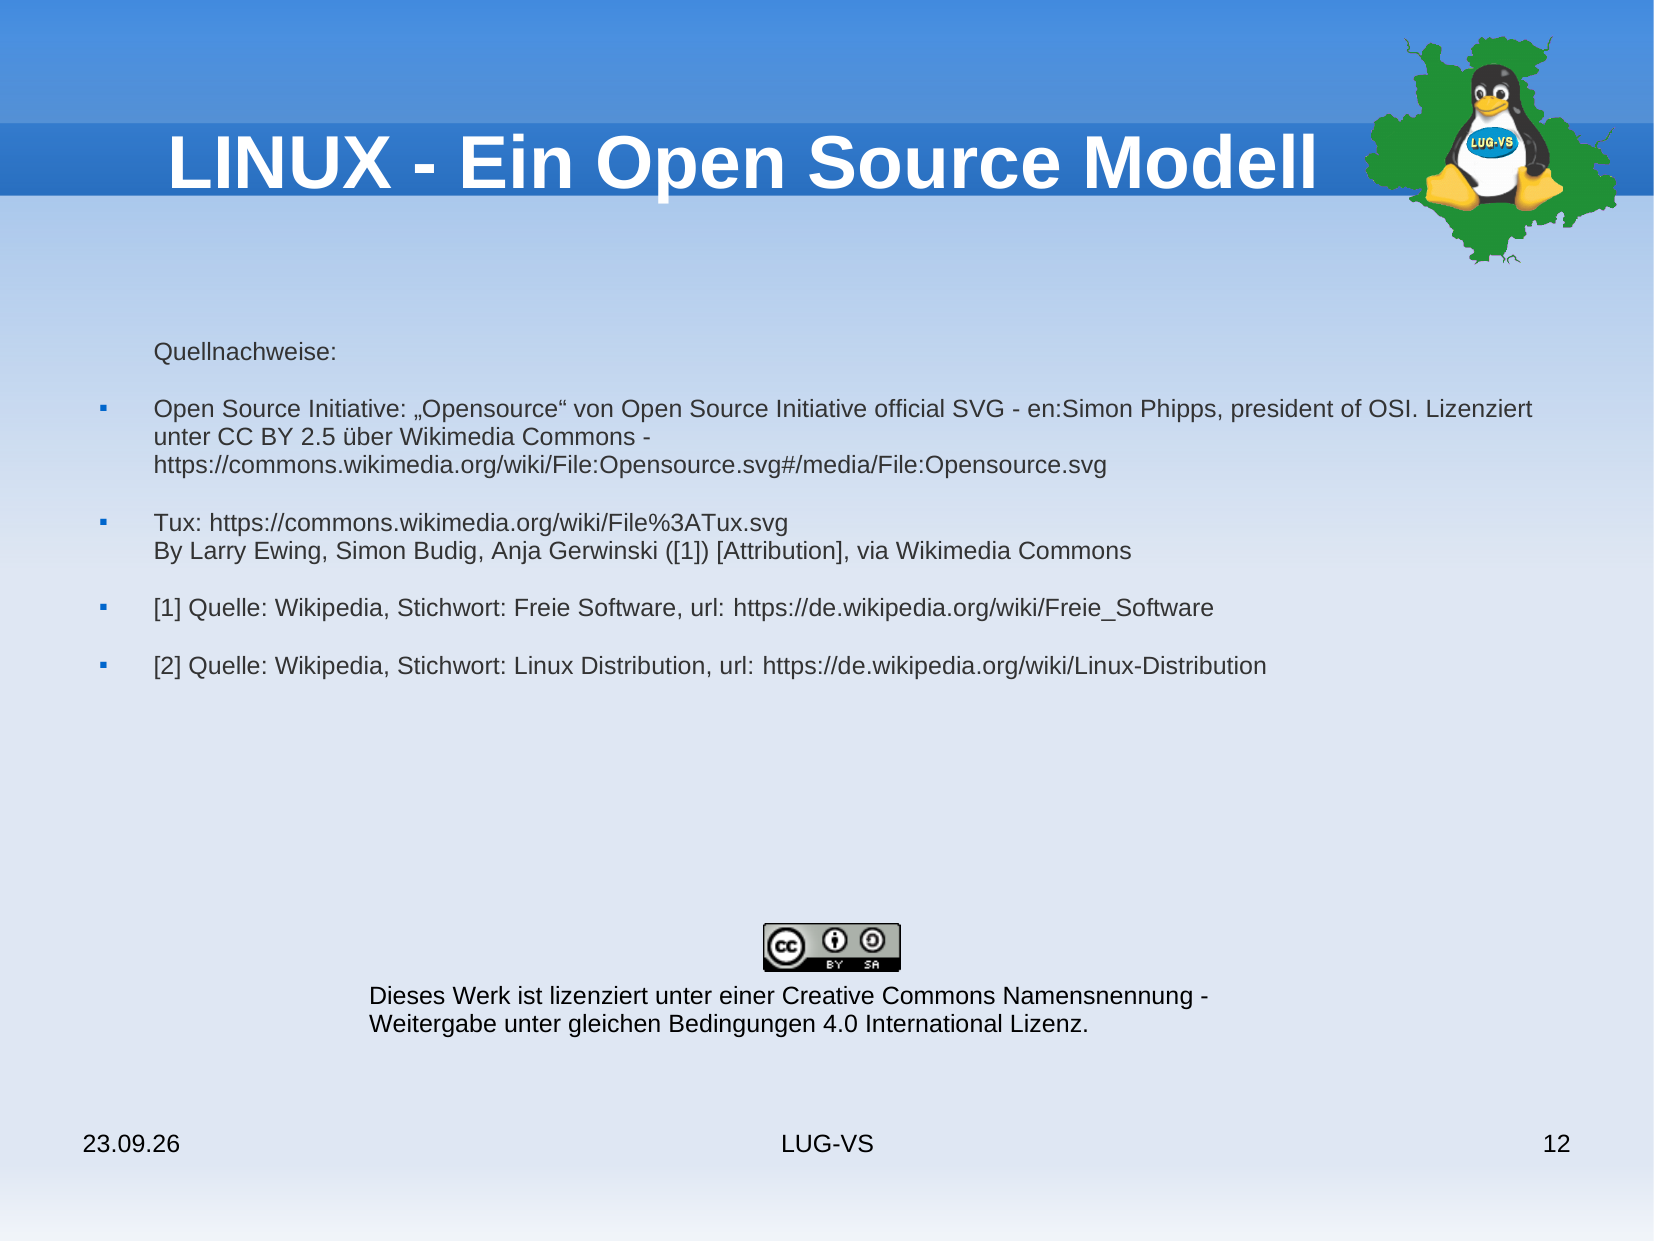

# LINUX - Ein Open Source Modell
Quellnachweise:
Open Source Initiative: „Opensource“ von Open Source Initiative official SVG - en:Simon Phipps, president of OSI. Lizenziert unter CC BY 2.5 über Wikimedia Commons - https://commons.wikimedia.org/wiki/File:Opensource.svg#/media/File:Opensource.svg
Tux: https://commons.wikimedia.org/wiki/File%3ATux.svg
By Larry Ewing, Simon Budig, Anja Gerwinski ([1]) [Attribution], via Wikimedia Commons
[1] Quelle: Wikipedia, Stichwort: Freie Software, url: https://de.wikipedia.org/wiki/Freie_Software
[2] Quelle: Wikipedia, Stichwort: Linux Distribution, url: https://de.wikipedia.org/wiki/Linux-Distribution
Dieses Werk ist lizenziert unter einer Creative Commons Namensnennung - Weitergabe unter gleichen Bedingungen 4.0 International Lizenz.
LUG-VS
12